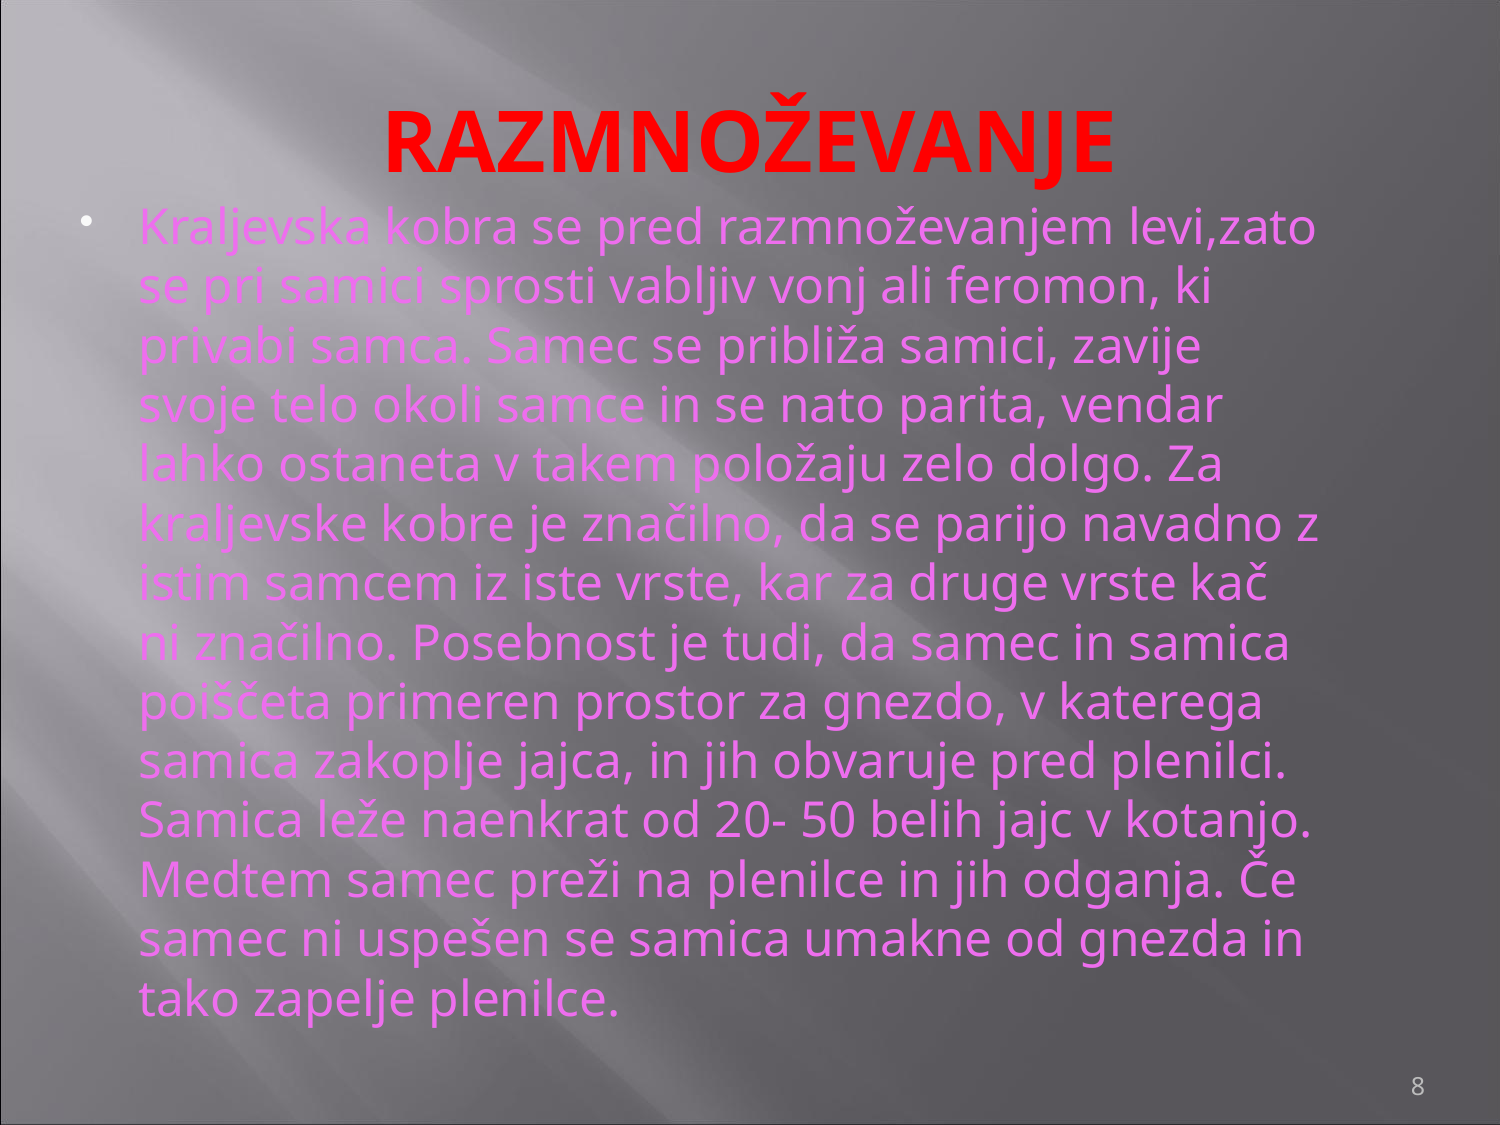

# RAZMNOŽEVANJE
Kraljevska kobra se pred razmnoževanjem levi,zato se pri samici sprosti vabljiv vonj ali feromon, ki privabi samca. Samec se približa samici, zavije svoje telo okoli samce in se nato parita, vendar lahko ostaneta v takem položaju zelo dolgo. Za kraljevske kobre je značilno, da se parijo navadno z istim samcem iz iste vrste, kar za druge vrste kač ni značilno. Posebnost je tudi, da samec in samica poiščeta primeren prostor za gnezdo, v katerega samica zakoplje jajca, in jih obvaruje pred plenilci. Samica leže naenkrat od 20- 50 belih jajc v kotanjo. Medtem samec preži na plenilce in jih odganja. Če samec ni uspešen se samica umakne od gnezda in tako zapelje plenilce.